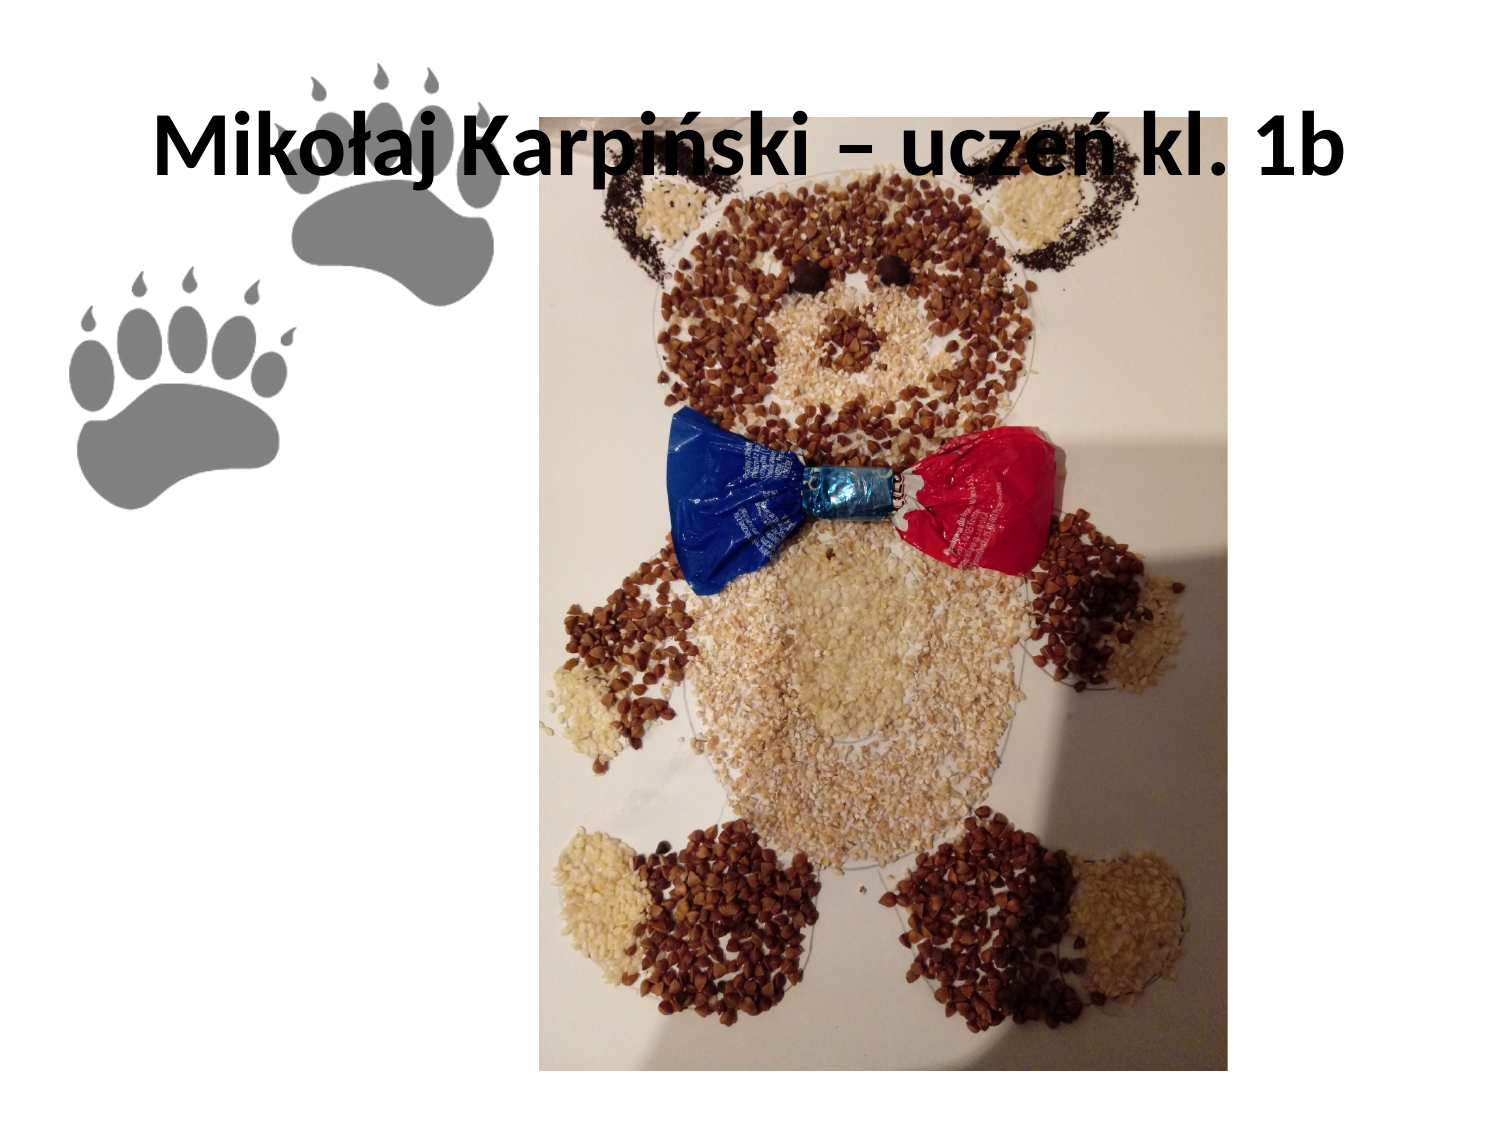

# Mikołaj Karpiński – uczeń kl. 1b